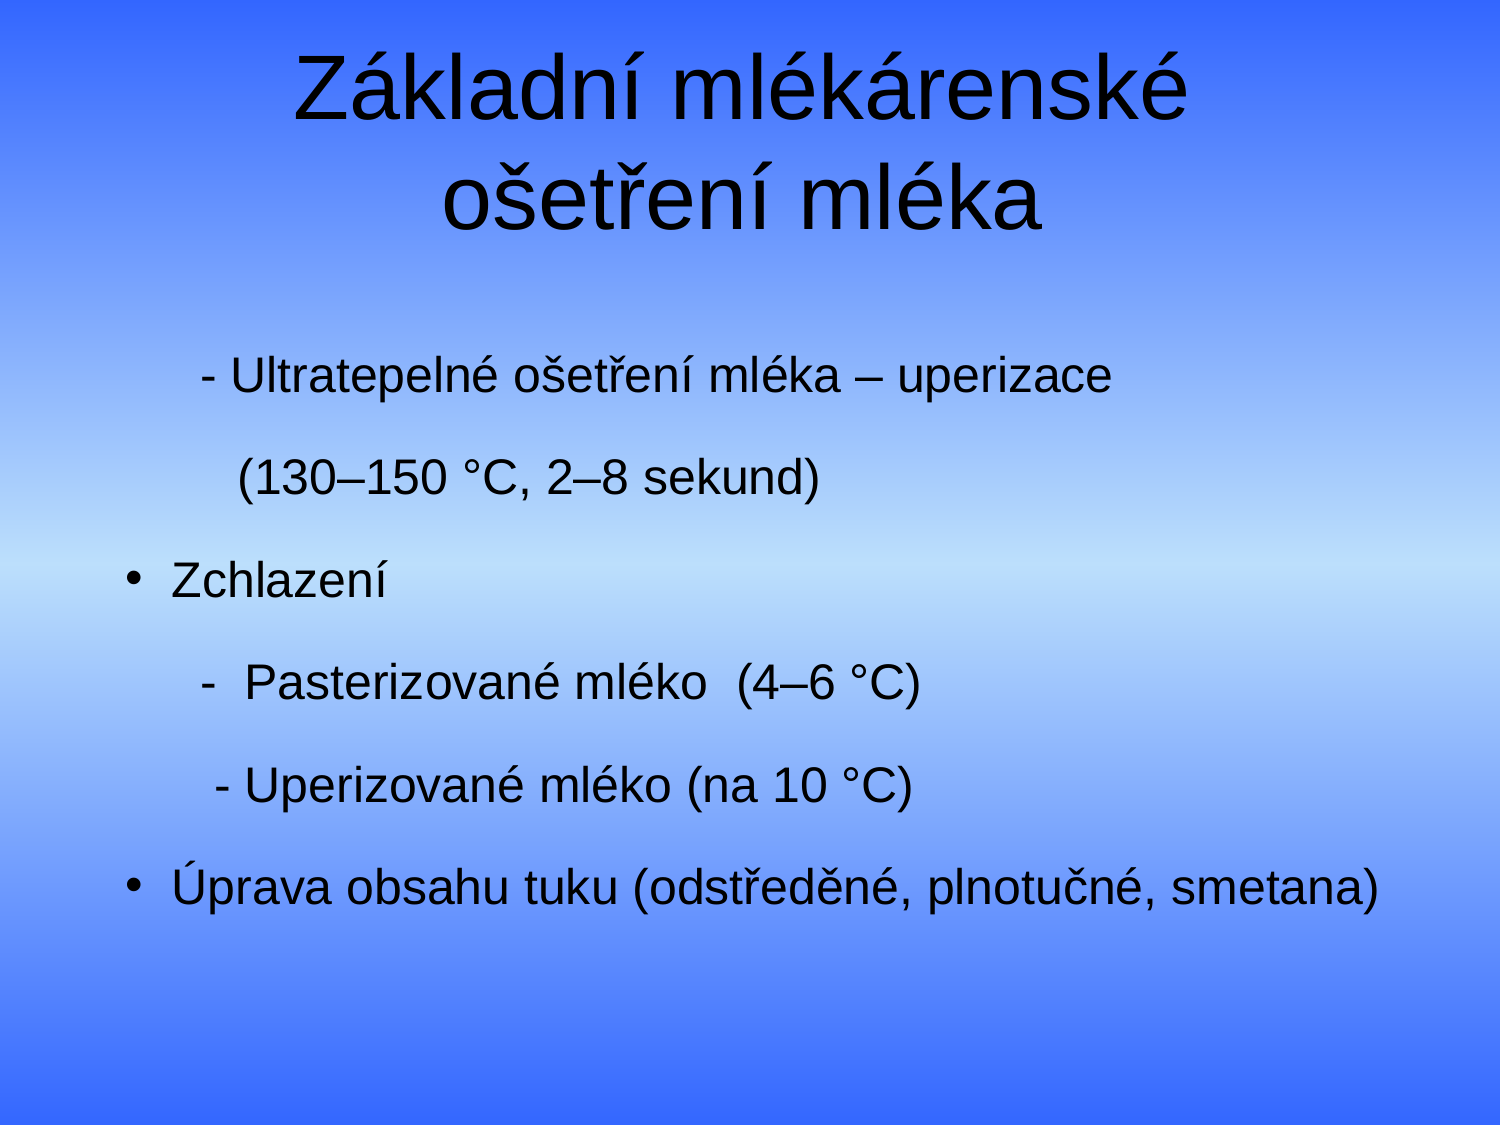

# Základní mlékárenské ošetření mléka
- Ultratepelné ošetření mléka – uperizace
	(130–150 °C, 2–8 sekund)
Zchlazení
- Pasterizované mléko (4–6 °C)
 - Uperizované mléko (na 10 °C)
Úprava obsahu tuku (odstředěné, plnotučné, smetana)